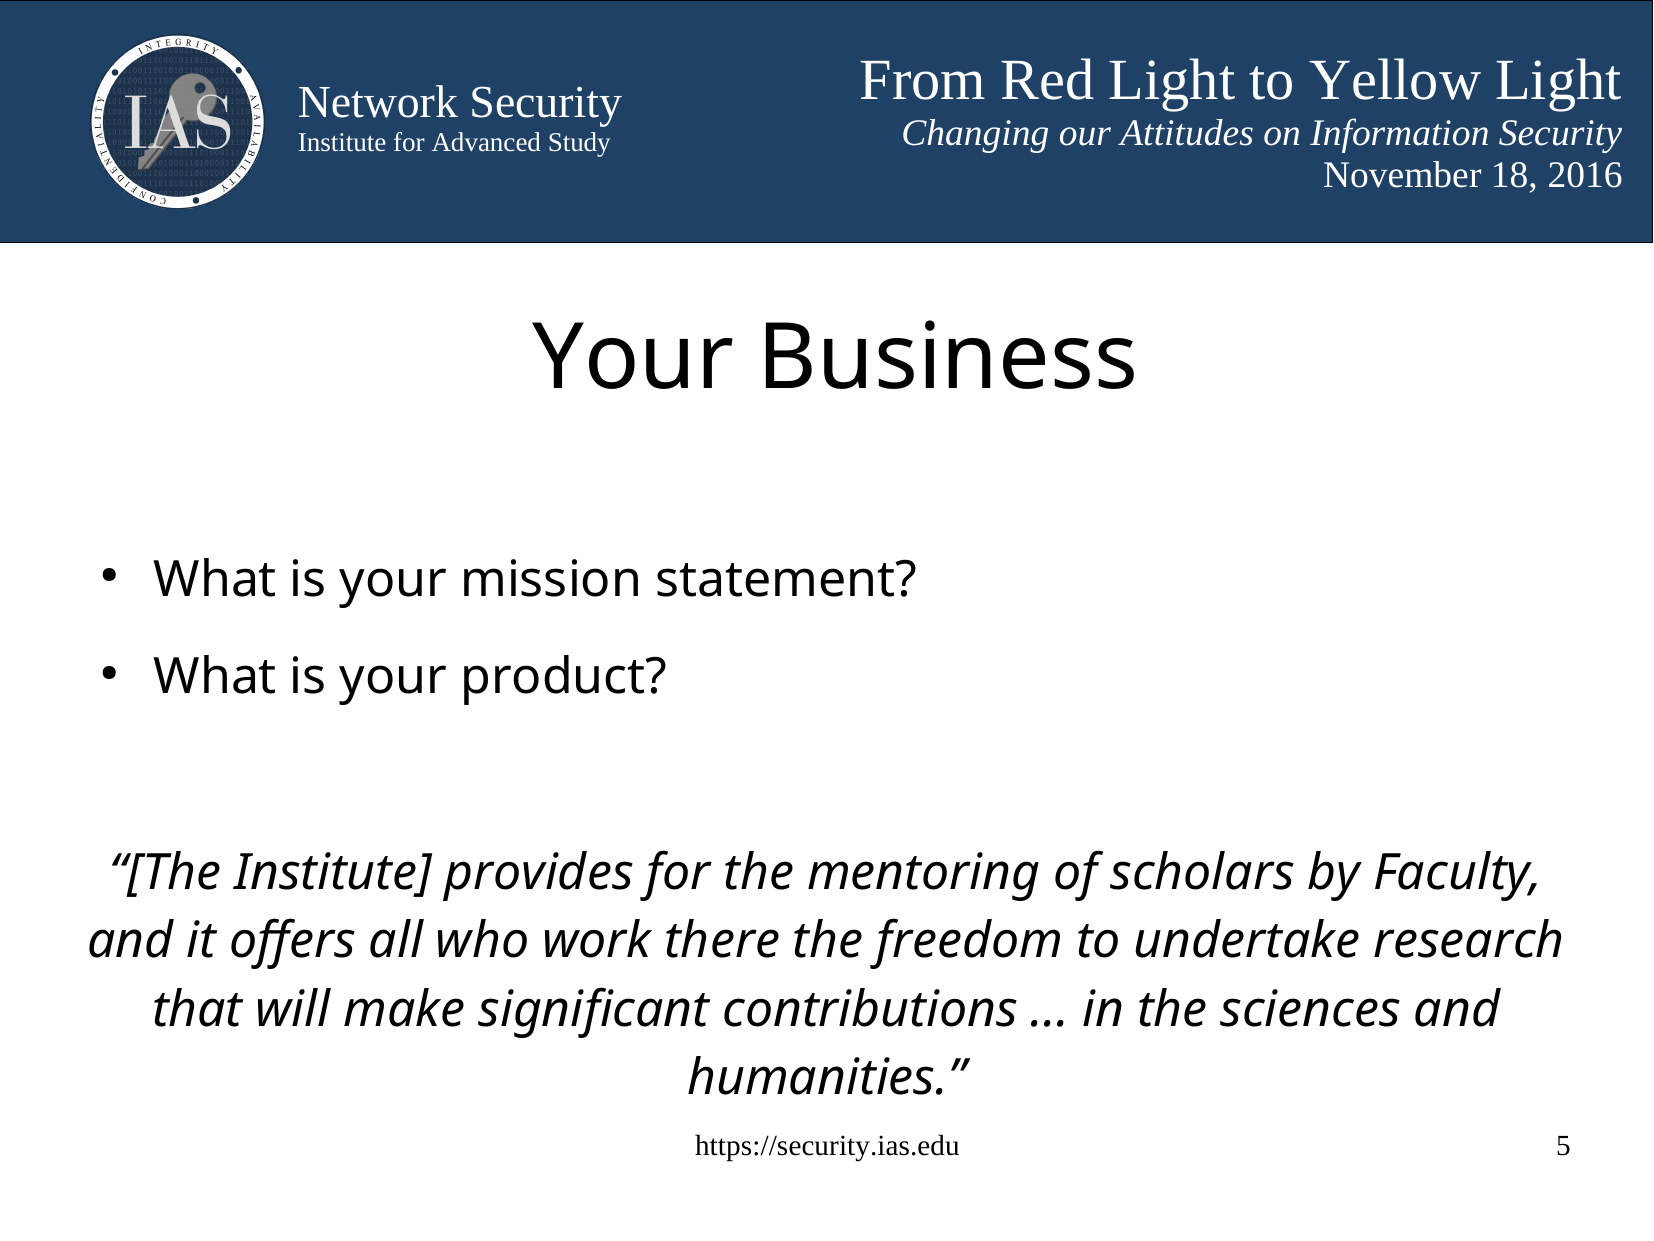

# Your Business
What is your mission statement?
What is your product?
“[The Institute] provides for the mentoring of scholars by Faculty, and it offers all who work there the freedom to undertake research that will make significant contributions ... in the sciences and humanities.”
5